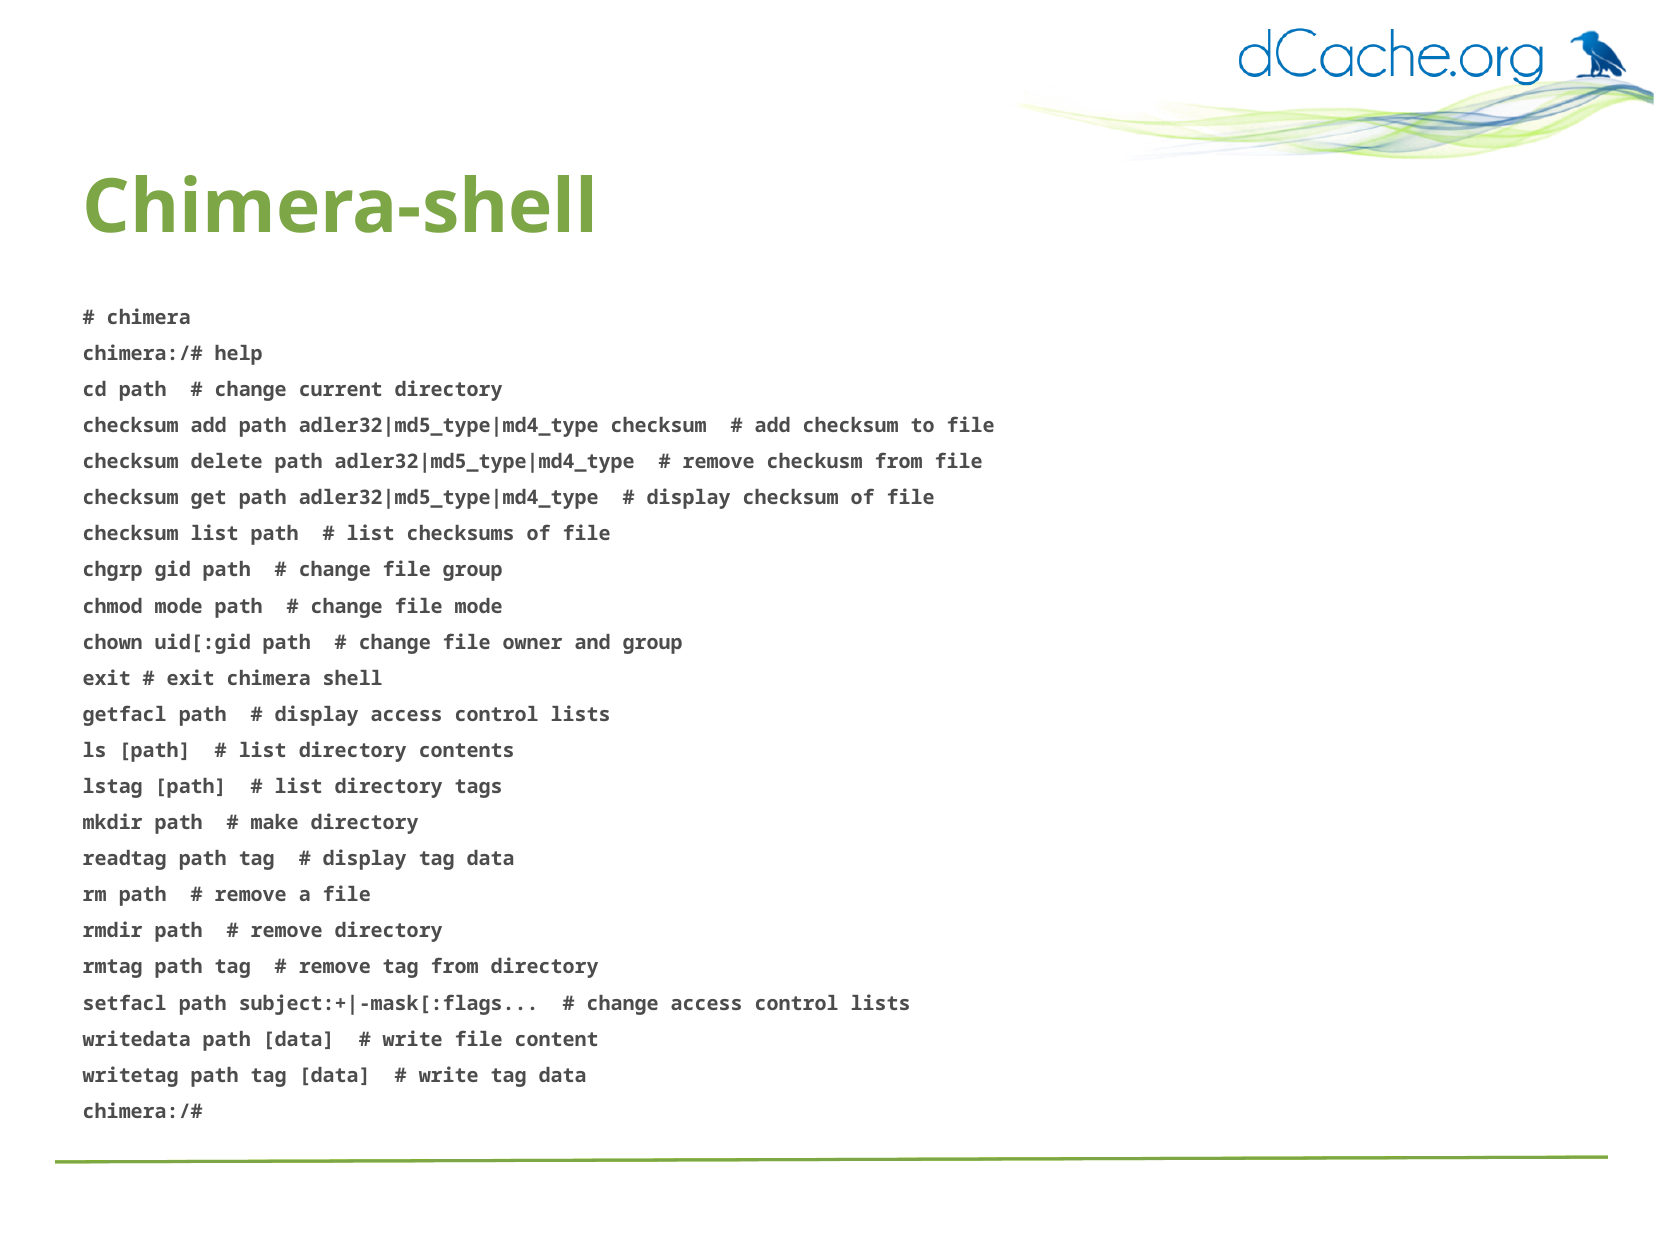

# Chimera-shell
# chimera
chimera:/# help
cd path # change current directory
checksum add path adler32|md5_type|md4_type checksum # add checksum to file
checksum delete path adler32|md5_type|md4_type # remove checkusm from file
checksum get path adler32|md5_type|md4_type # display checksum of file
checksum list path # list checksums of file
chgrp gid path # change file group
chmod mode path # change file mode
chown uid[:gid path # change file owner and group
exit # exit chimera shell
getfacl path # display access control lists
ls [path] # list directory contents
lstag [path] # list directory tags
mkdir path # make directory
readtag path tag # display tag data
rm path # remove a file
rmdir path # remove directory
rmtag path tag # remove tag from directory
setfacl path subject:+|-mask[:flags... # change access control lists
writedata path [data] # write file content
writetag path tag [data] # write tag data
chimera:/#